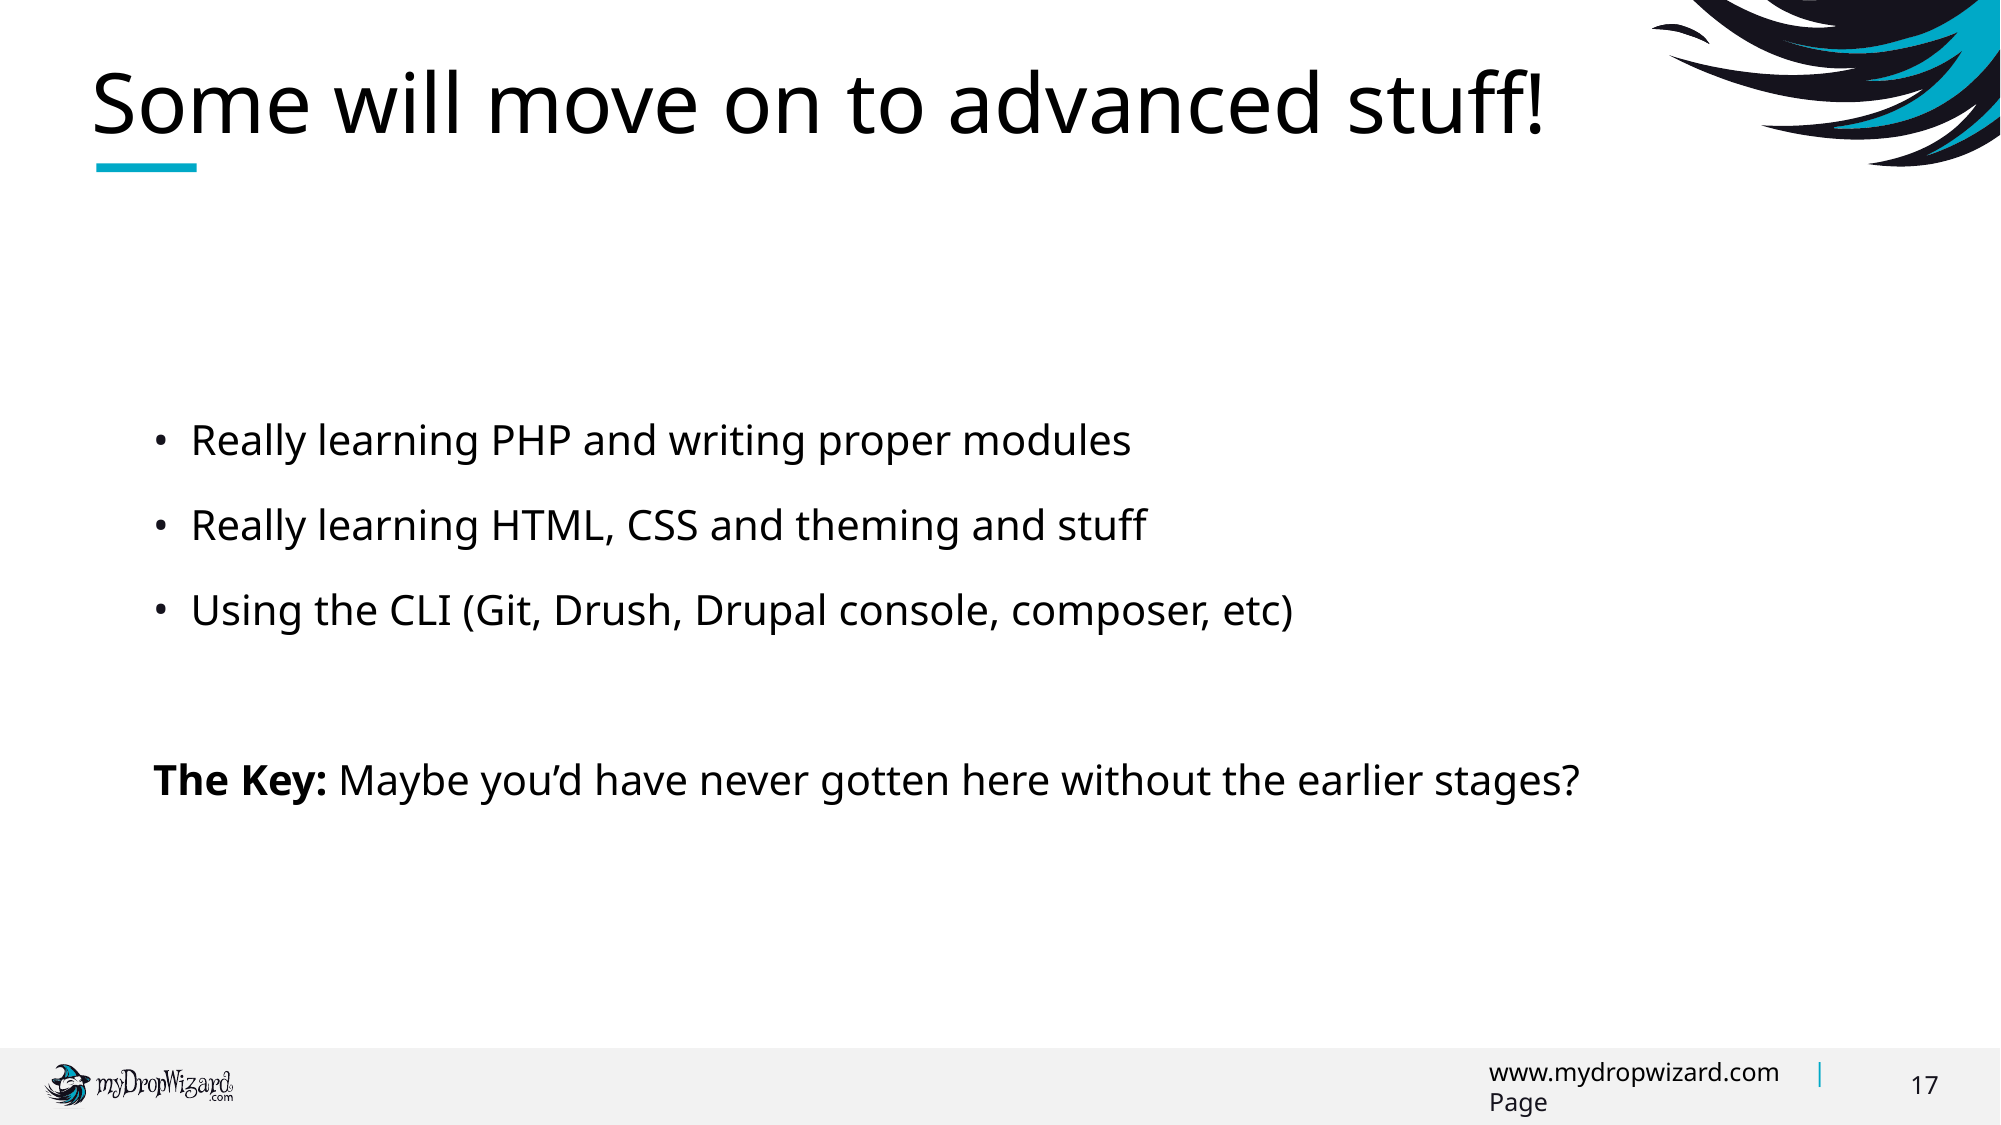

Some will move on to advanced stuff!
# Really learning PHP and writing proper modules
Really learning HTML, CSS and theming and stuff
Using the CLI (Git, Drush, Drupal console, composer, etc)
The Key: Maybe you’d have never gotten here without the earlier stages?